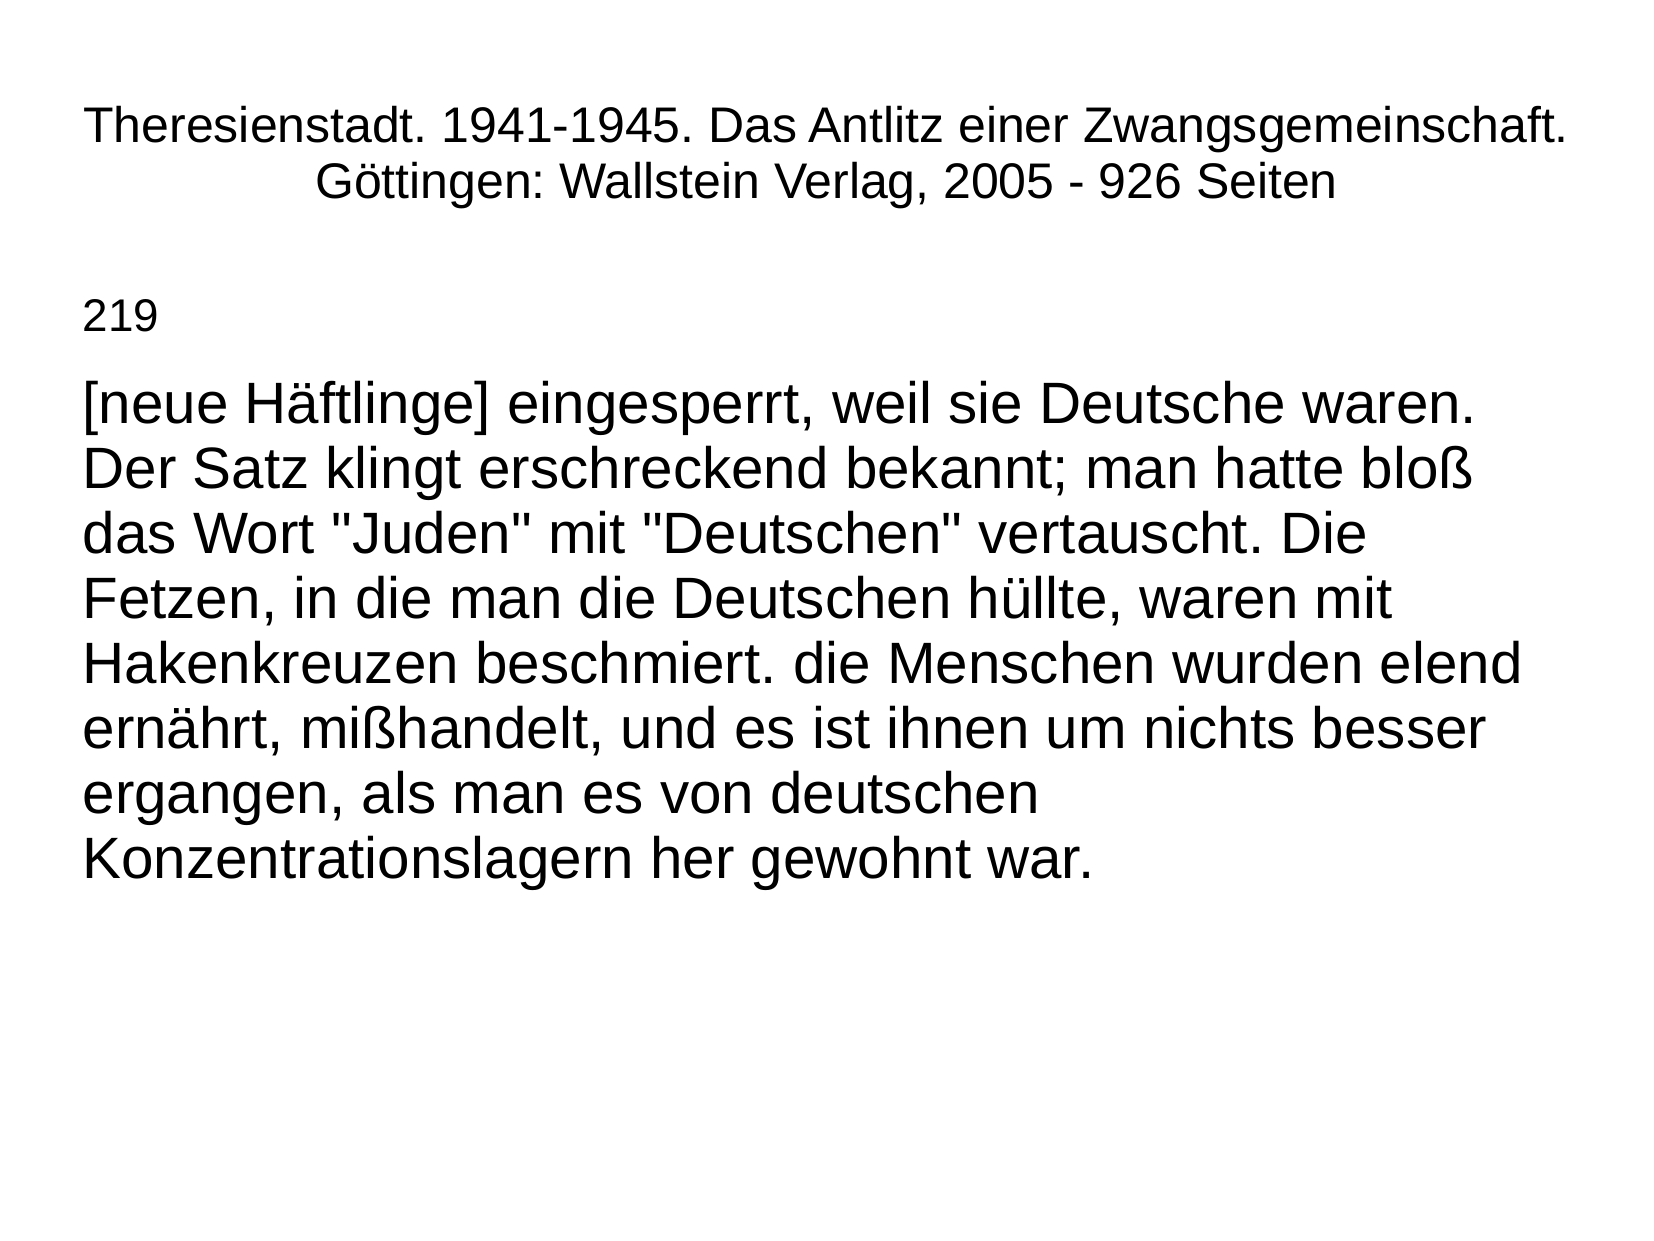

# Theresienstadt. 1941-1945. Das Antlitz einer Zwangsgemeinschaft. Göttingen: Wallstein Verlag, 2005 - 926 Seiten
219
[neue Häftlinge] eingesperrt, weil sie Deutsche waren. Der Satz klingt erschreckend bekannt; man hatte bloß das Wort "Juden" mit "Deutschen" vertauscht. Die Fetzen, in die man die Deutschen hüllte, waren mit Hakenkreuzen beschmiert. die Menschen wurden elend ernährt, mißhandelt, und es ist ihnen um nichts besser ergangen, als man es von deutschen Konzentrationslagern her gewohnt war.